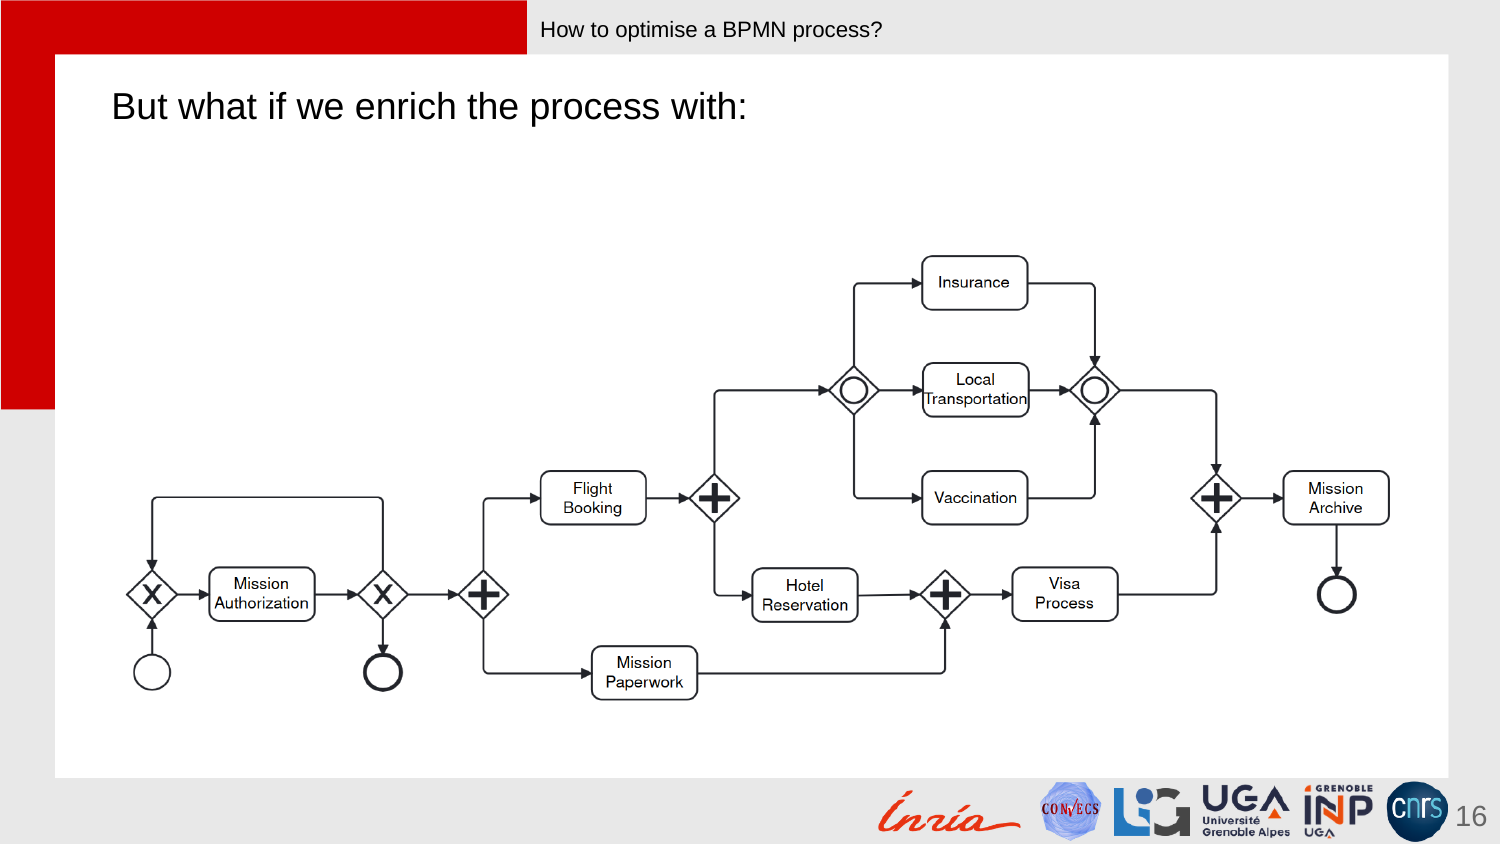

# How to optimise a BPMN process?
But what if we enrich the process with:
16